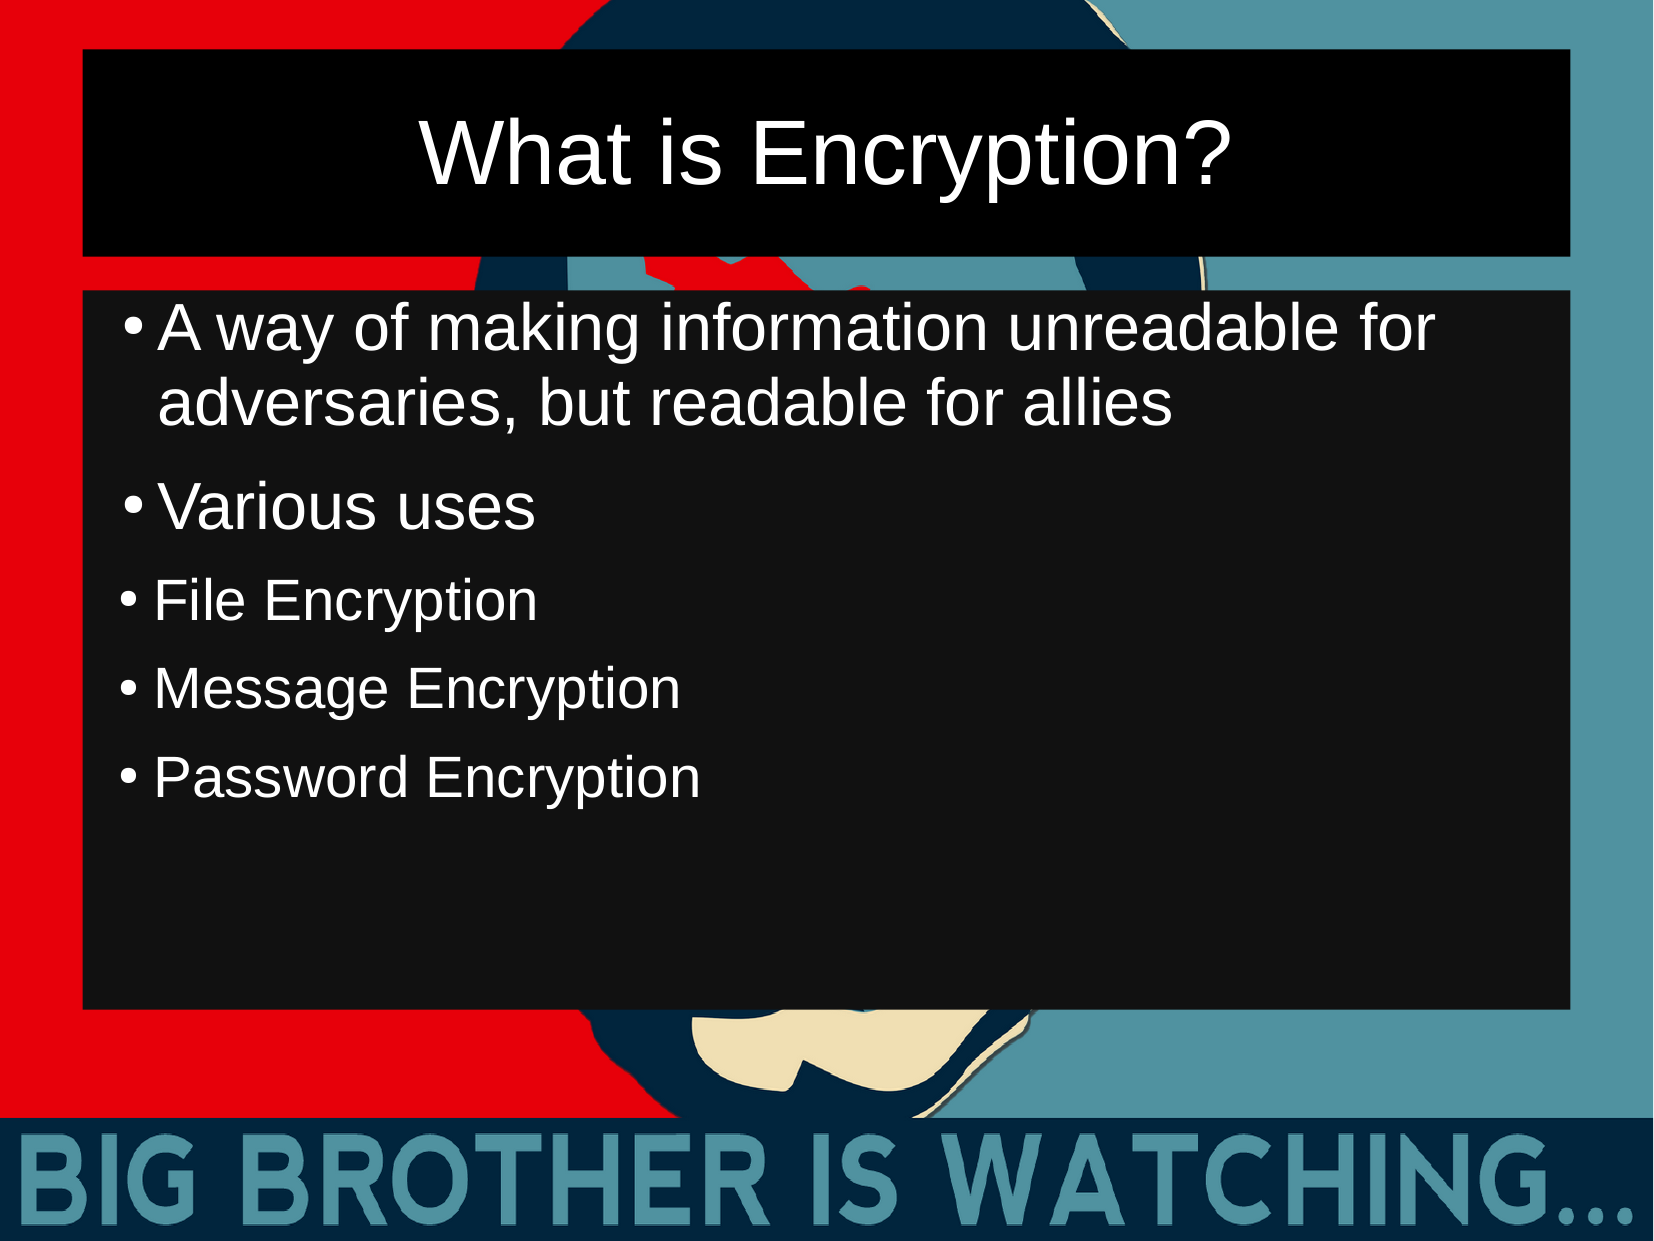

# What is Encryption?
A way of making information unreadable for adversaries, but readable for allies
Various uses
File Encryption
Message Encryption
Password Encryption